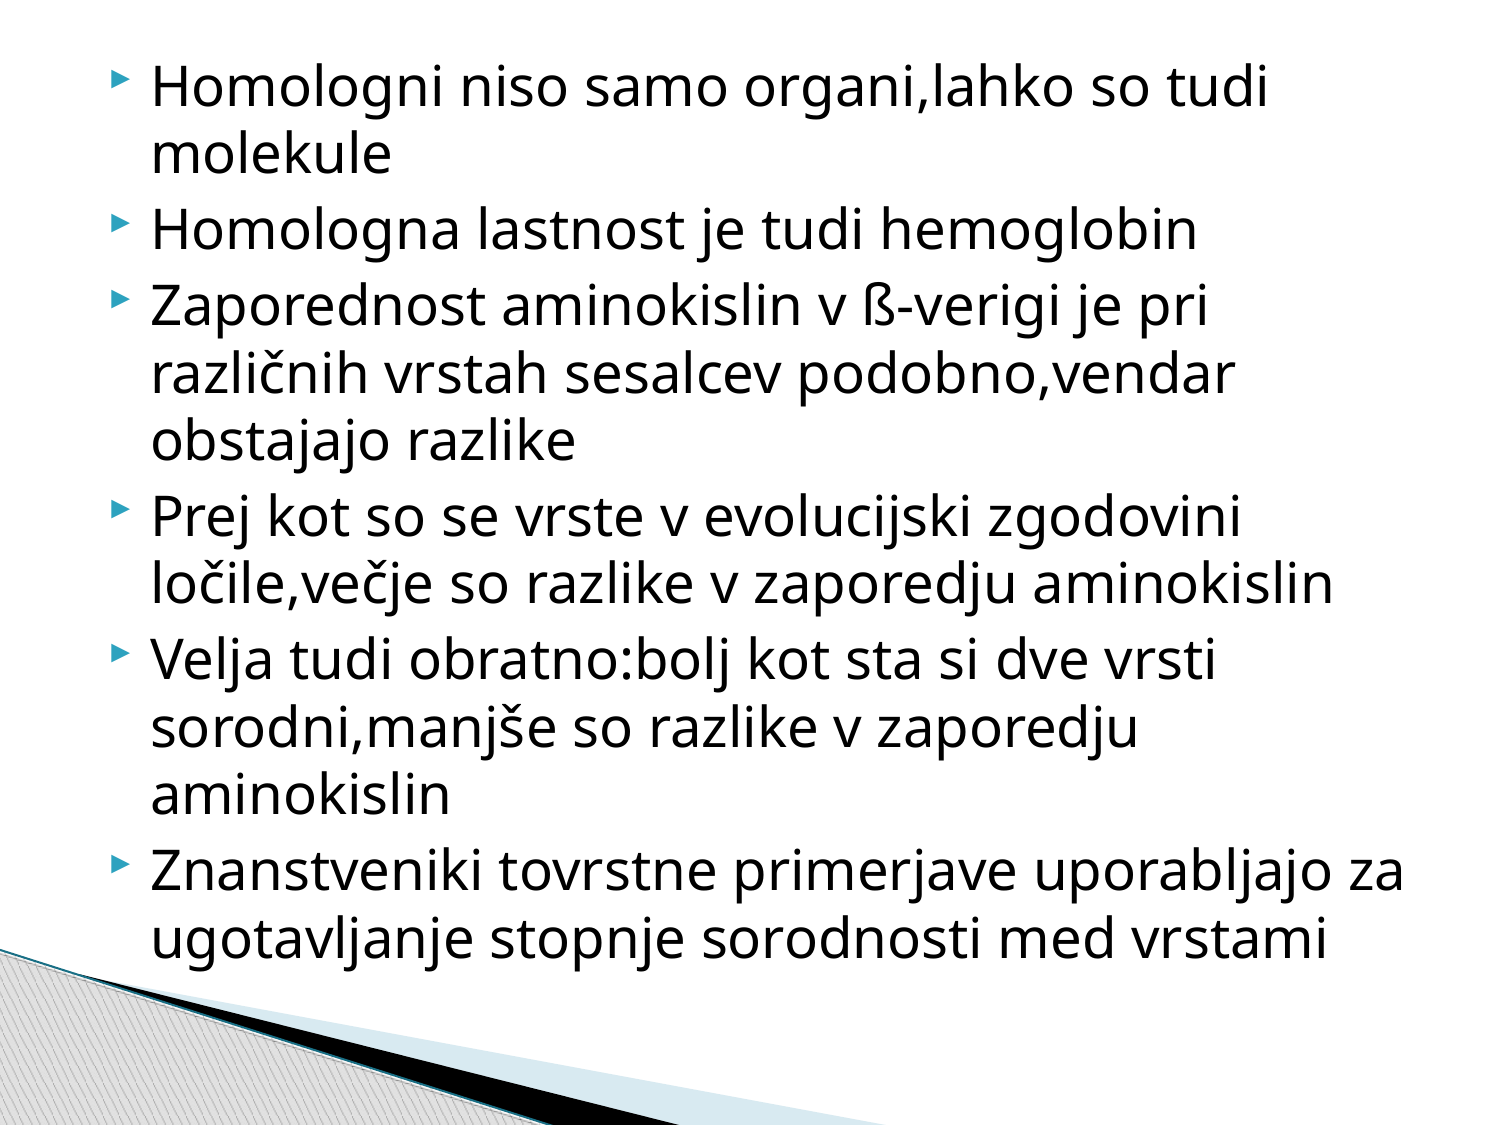

# Homologni niso samo organi,lahko so tudi molekule
Homologna lastnost je tudi hemoglobin
Zaporednost aminokislin v ß-verigi je pri različnih vrstah sesalcev podobno,vendar obstajajo razlike
Prej kot so se vrste v evolucijski zgodovini ločile,večje so razlike v zaporedju aminokislin
Velja tudi obratno:bolj kot sta si dve vrsti sorodni,manjše so razlike v zaporedju aminokislin
Znanstveniki tovrstne primerjave uporabljajo za ugotavljanje stopnje sorodnosti med vrstami